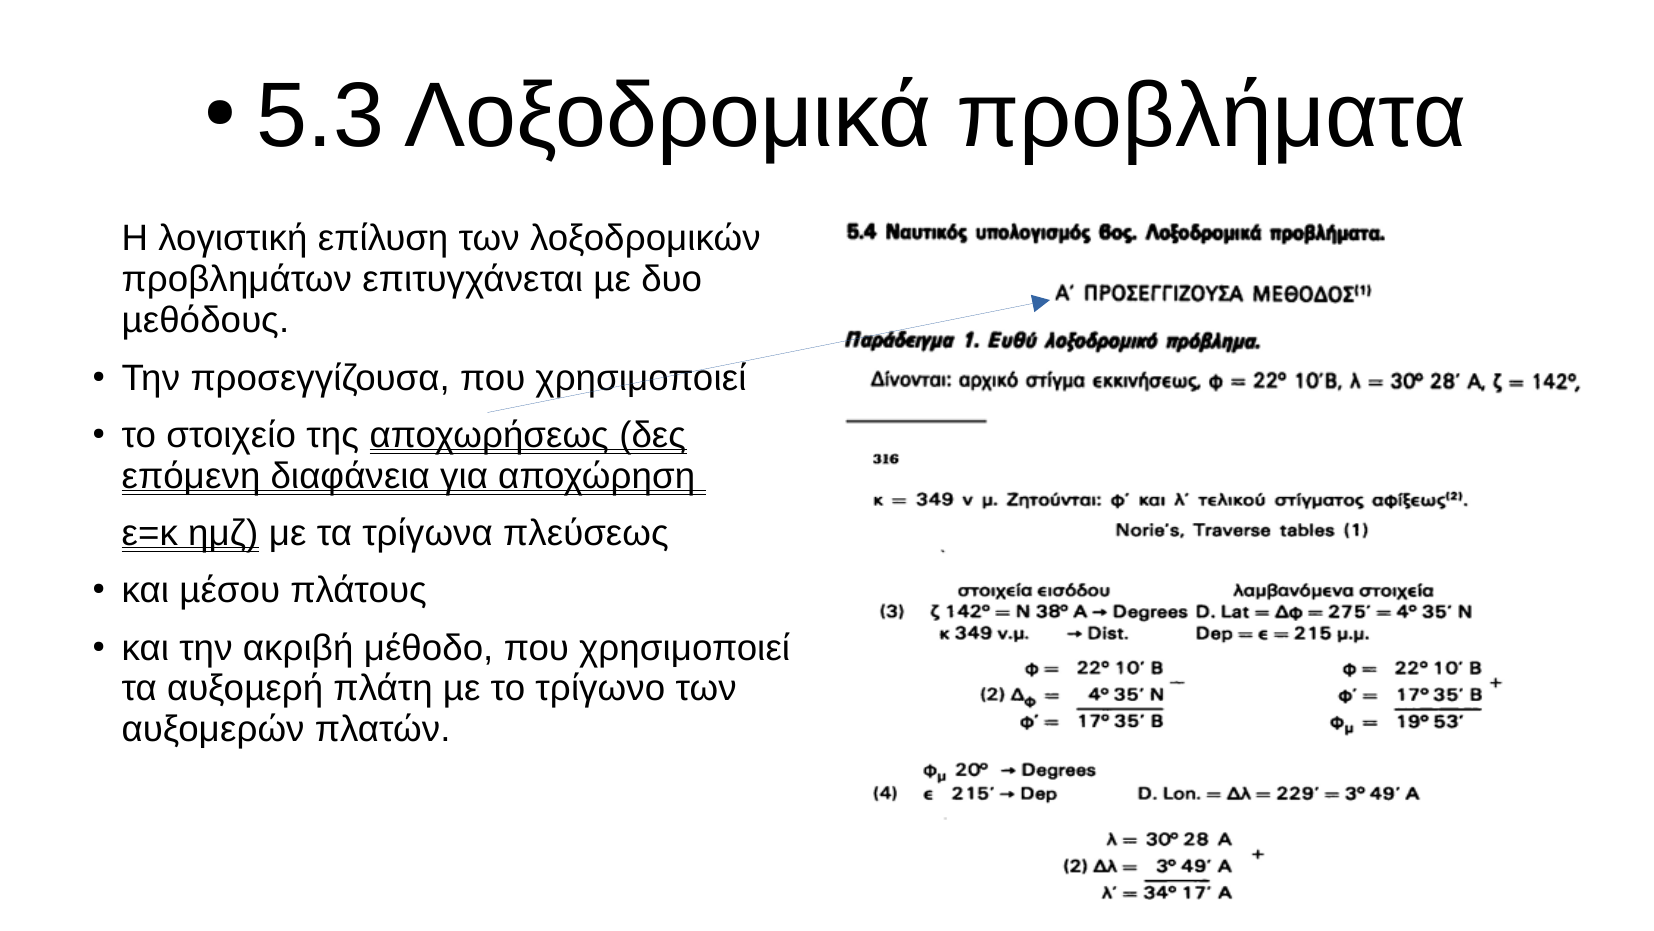

# 5.3 Λοξοδρομικά προβλήματα
Η λογιστική επίλυση των λοξοδρομικών προβλημάτων επιτυγχάνεται µε δυο µεθόδους.
Την προσεγγίζουσα, που χρησιμοποιεί
το στοιχείο της αποχωρήσεως (δες επόμενη διαφάνεια για αποχώρηση
ε=κ ημζ) με τα τρίγωνα πλεύσεως
και µέσου πλάτους
και την ακριβή μέθοδο, που χρησιμοποιεί τα αυξοµερή πλάτη µε το τρίγωνο των αυξομερών πλατών.